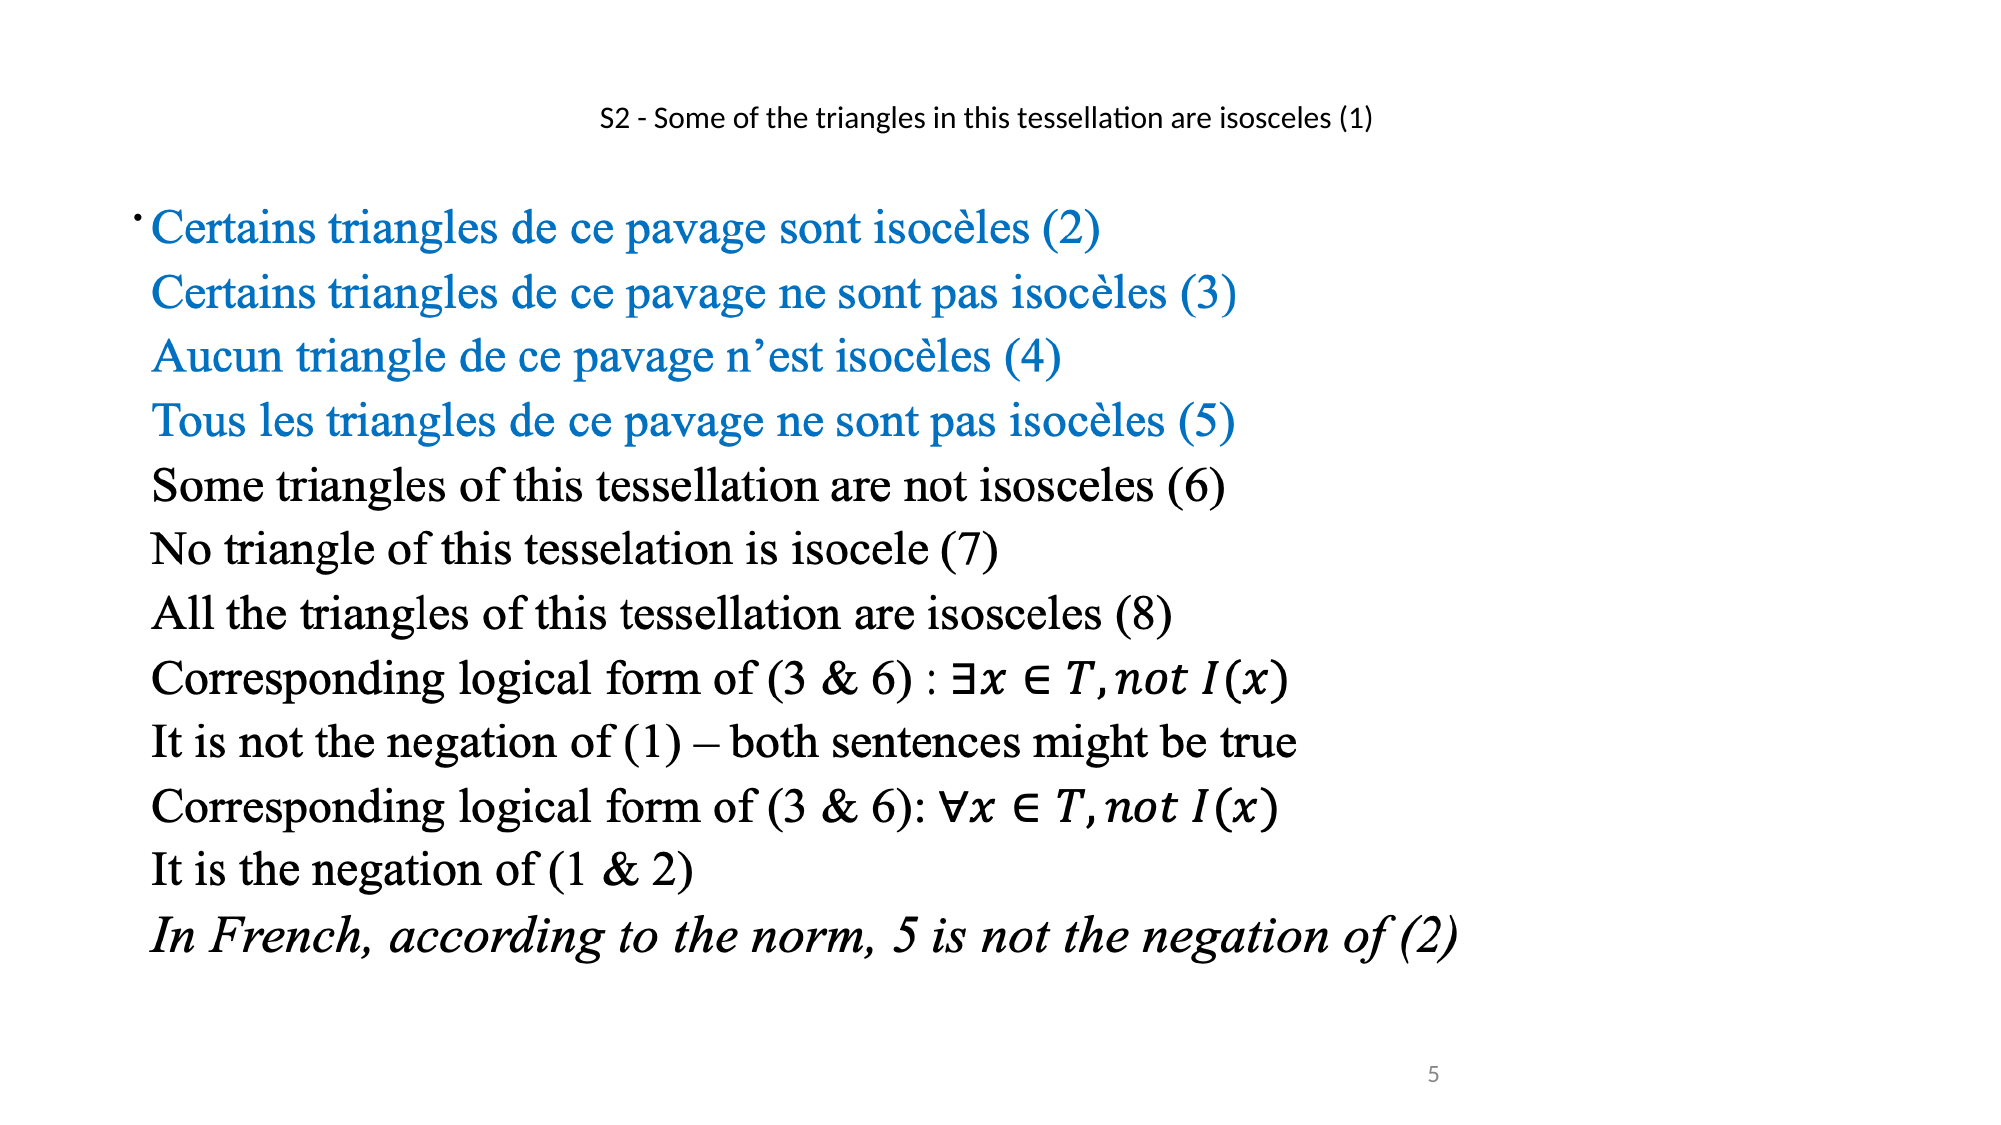

# S2 - Some of the triangles in this tessellation are isosceles (1)